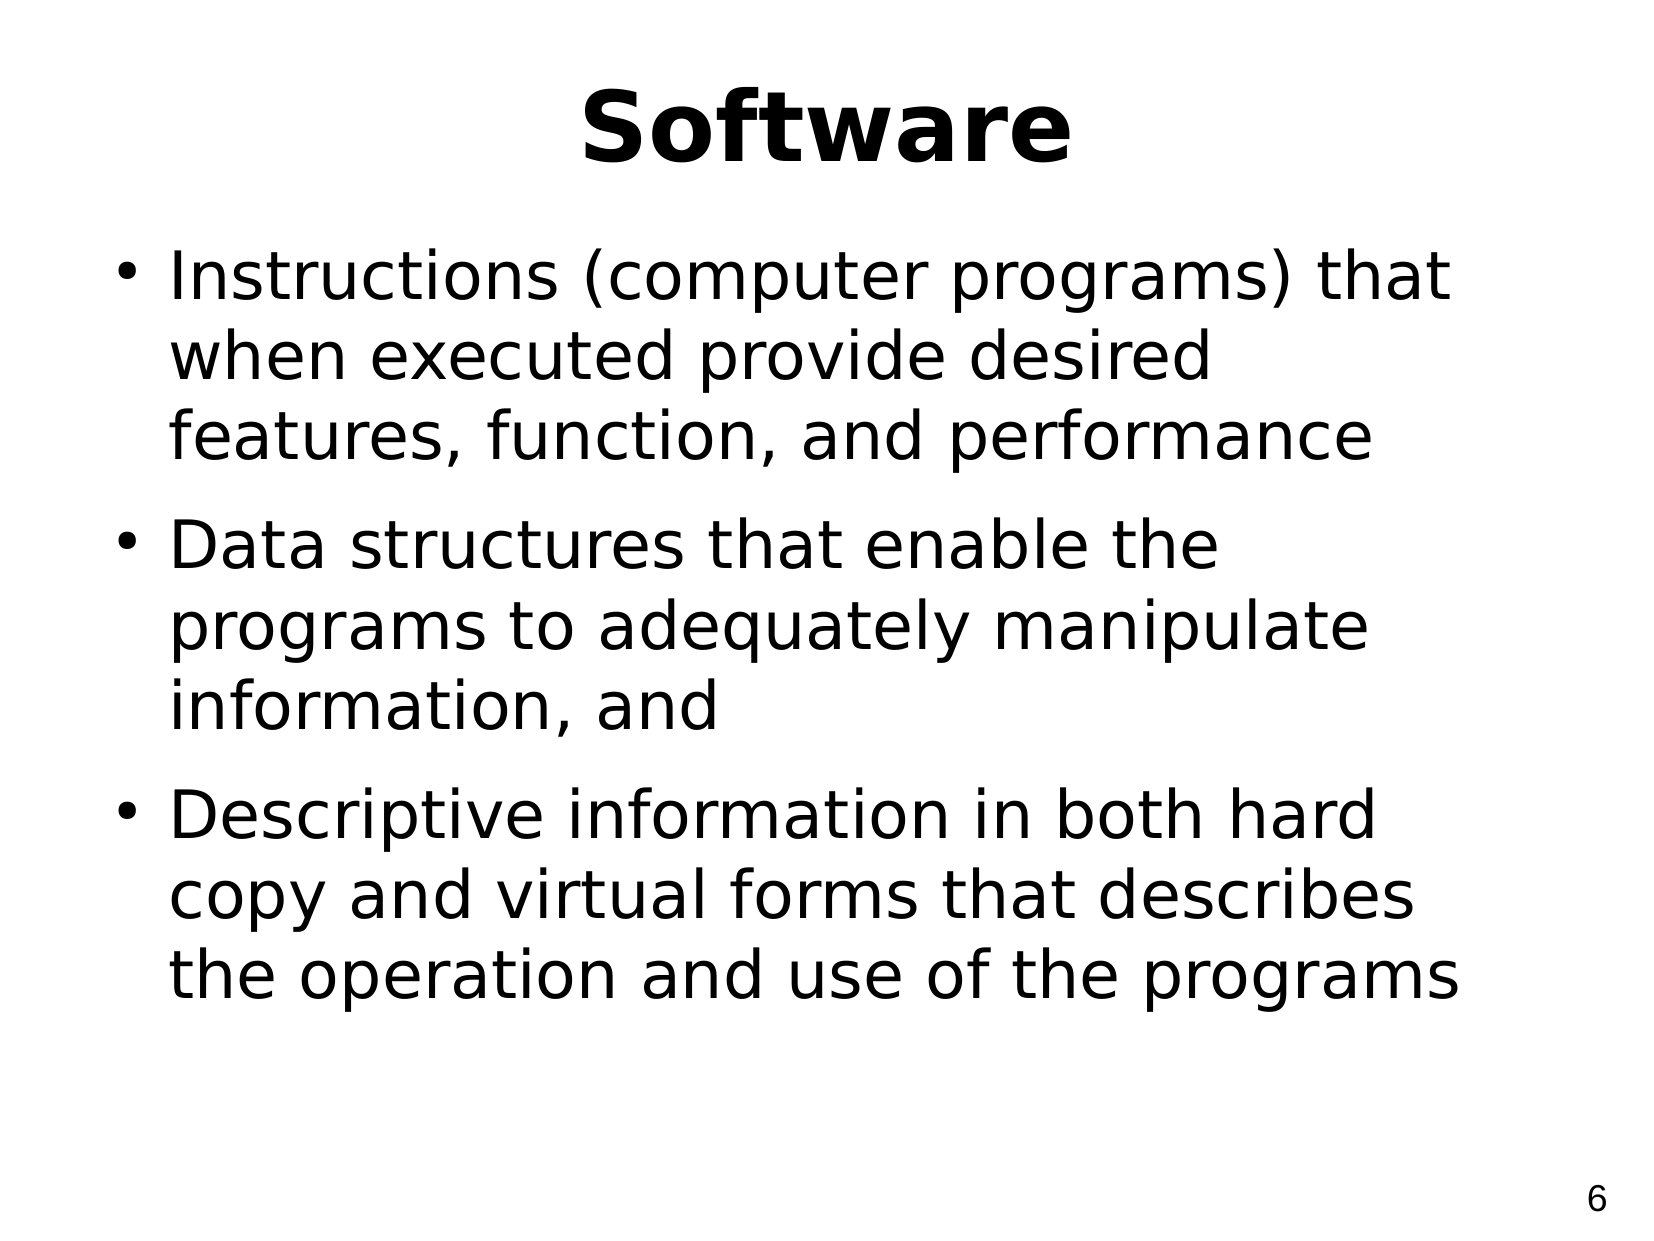

# Software
Instructions (computer programs) that when executed provide desired features, function, and performance
Data structures that enable the programs to adequately manipulate information, and
Descriptive information in both hard copy and virtual forms that describes the operation and use of the programs